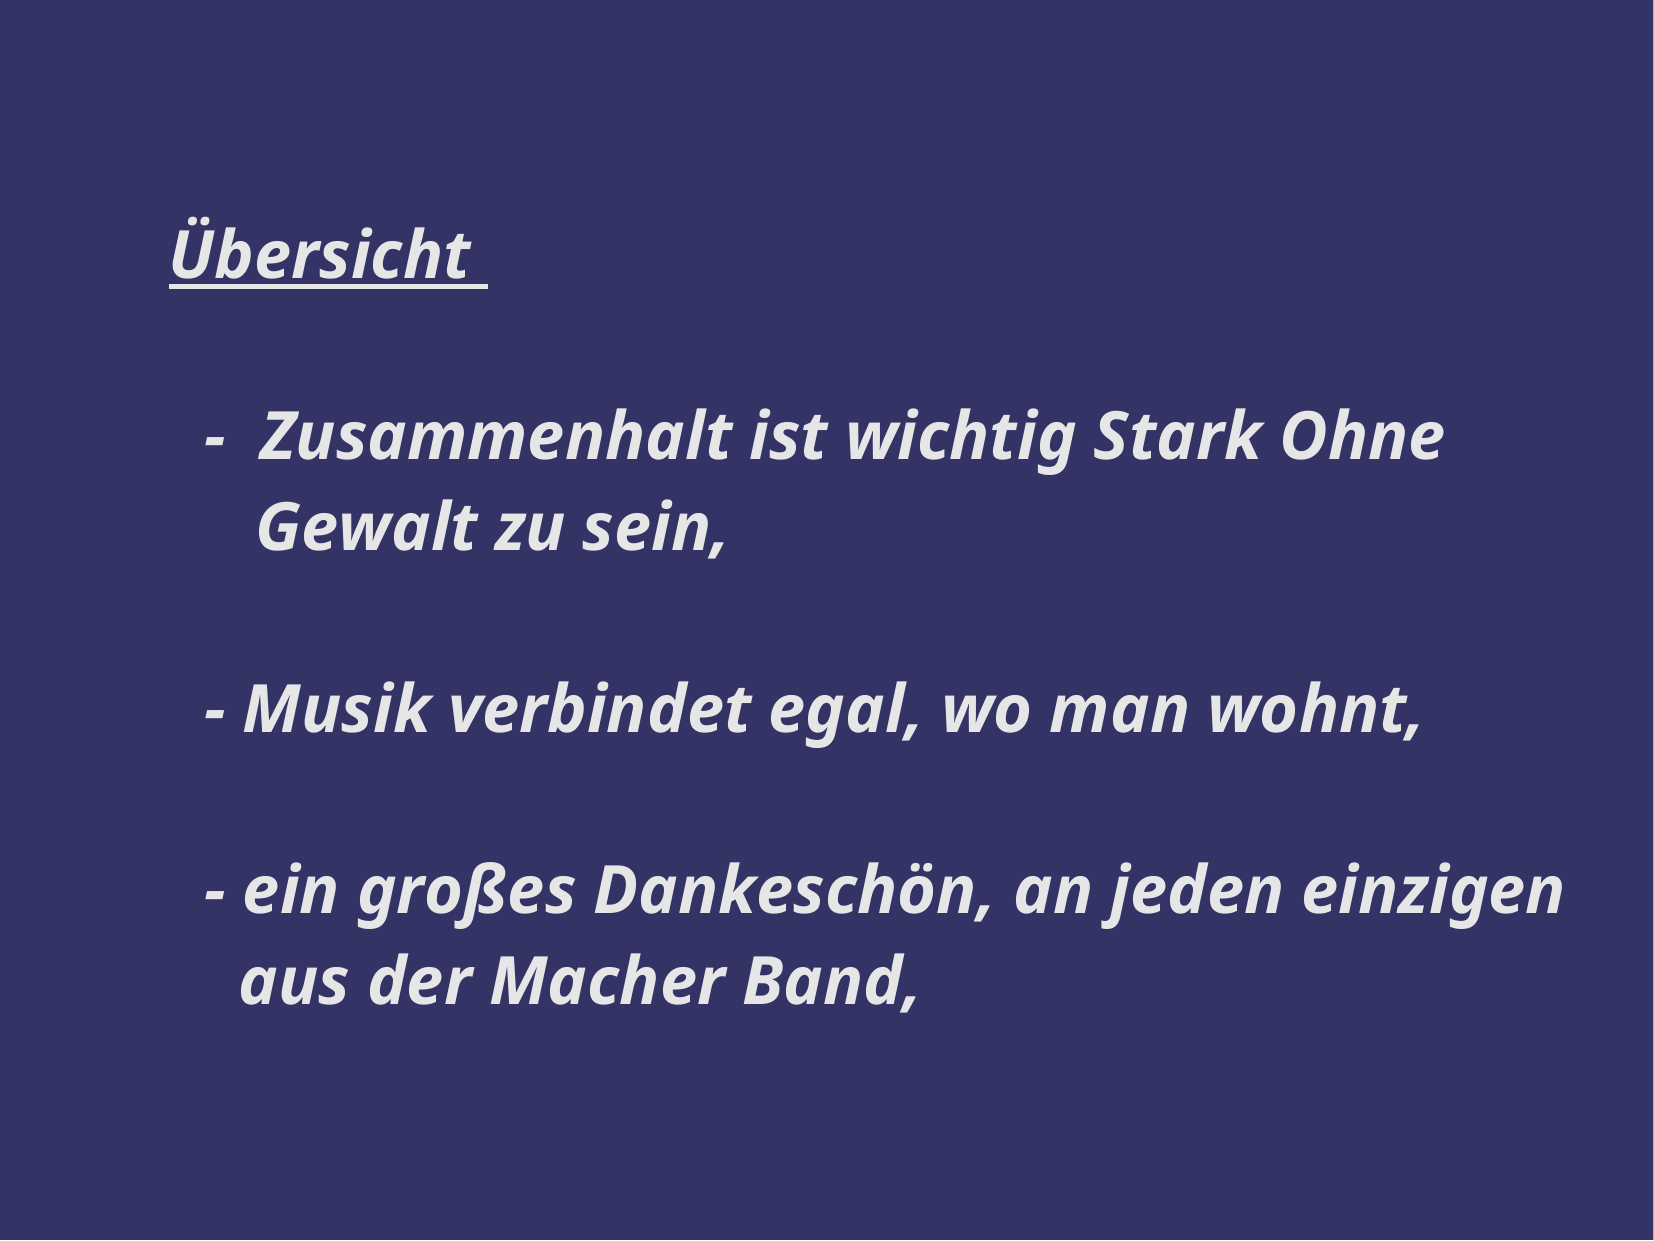

# Übersicht - Zusammenhalt ist wichtig Stark Ohne Gewalt zu sein, - Musik verbindet egal, wo man wohnt, - ein großes Dankeschön, an jeden einzigen aus der Macher Band,